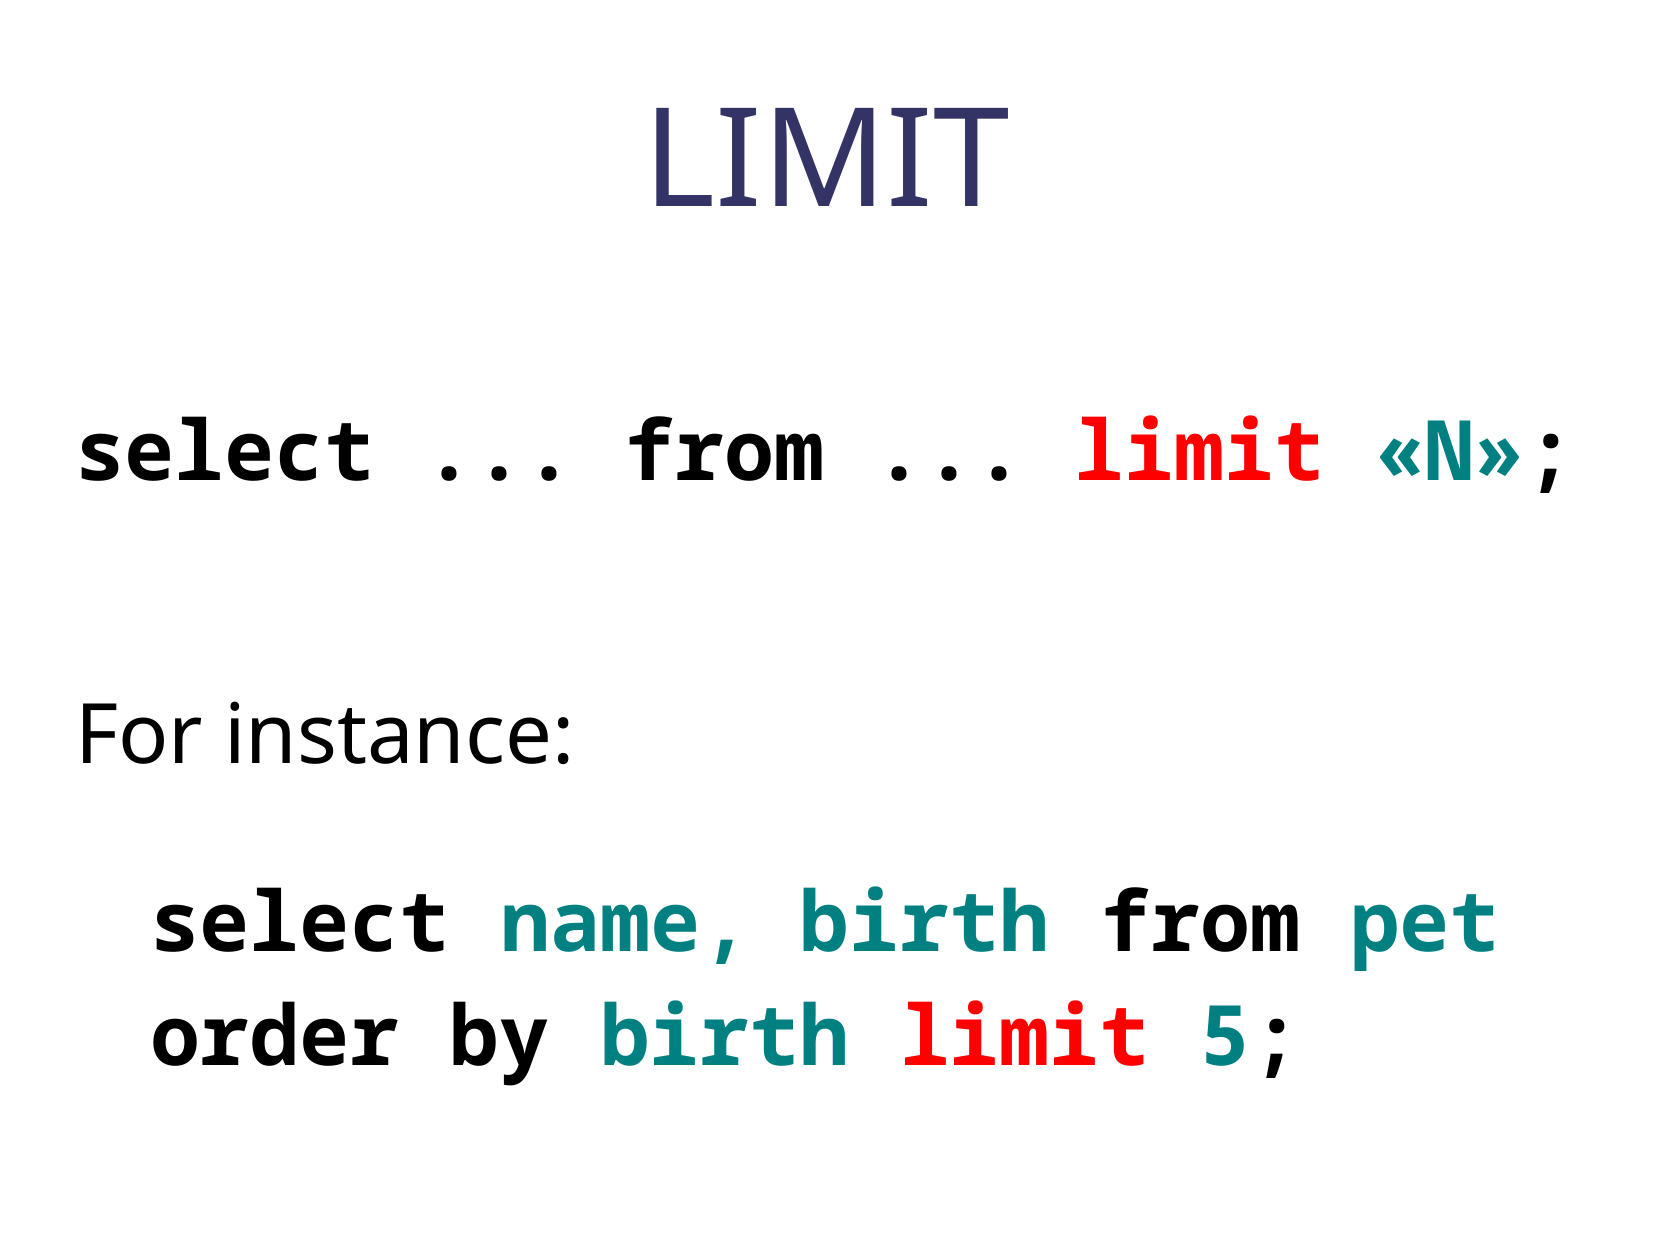

# LIMIT
select ... from ... limit «N»;
For instance:
select name, birth from pet order by birth limit 5;